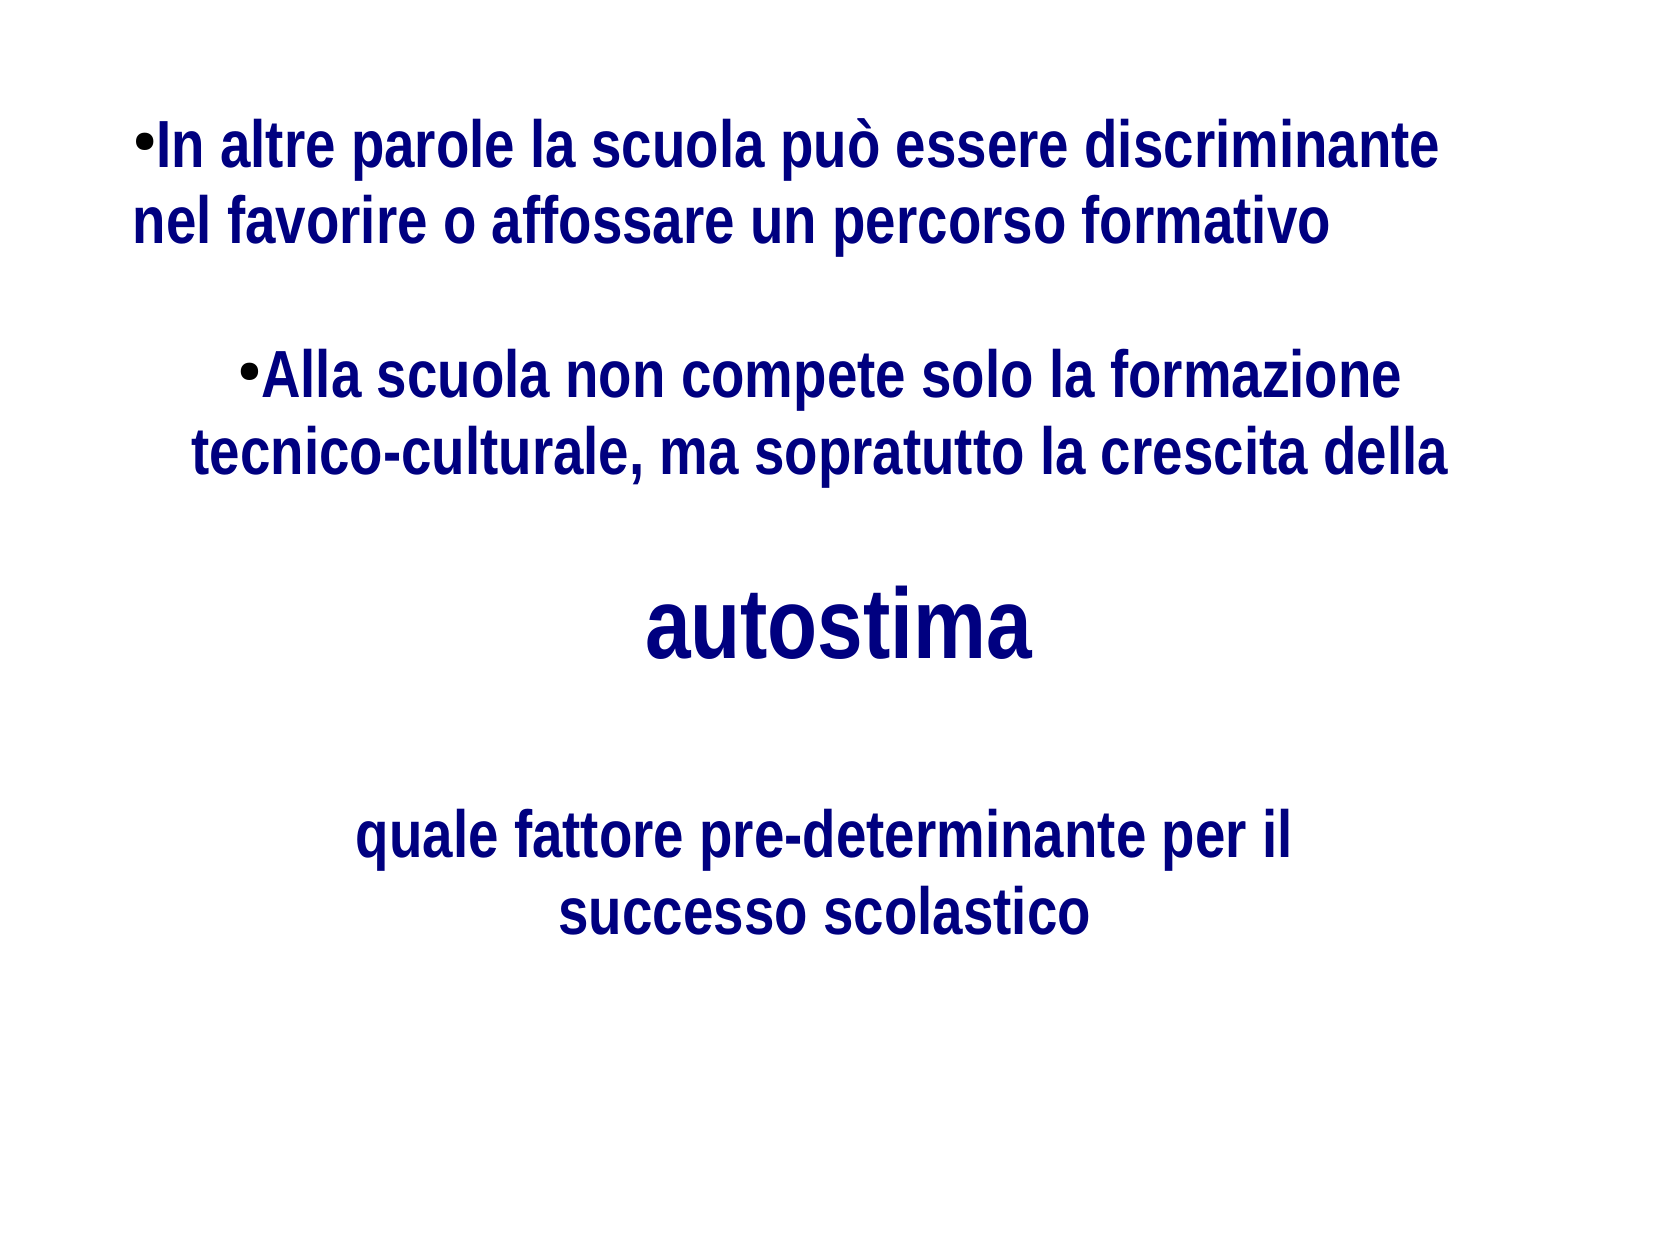

In altre parole la scuola può essere discriminante nel favorire o affossare un percorso formativo
Alla scuola non compete solo la formazione tecnico-culturale, ma sopratutto la crescita della
autostima
quale fattore pre-determinante per il
successo scolastico